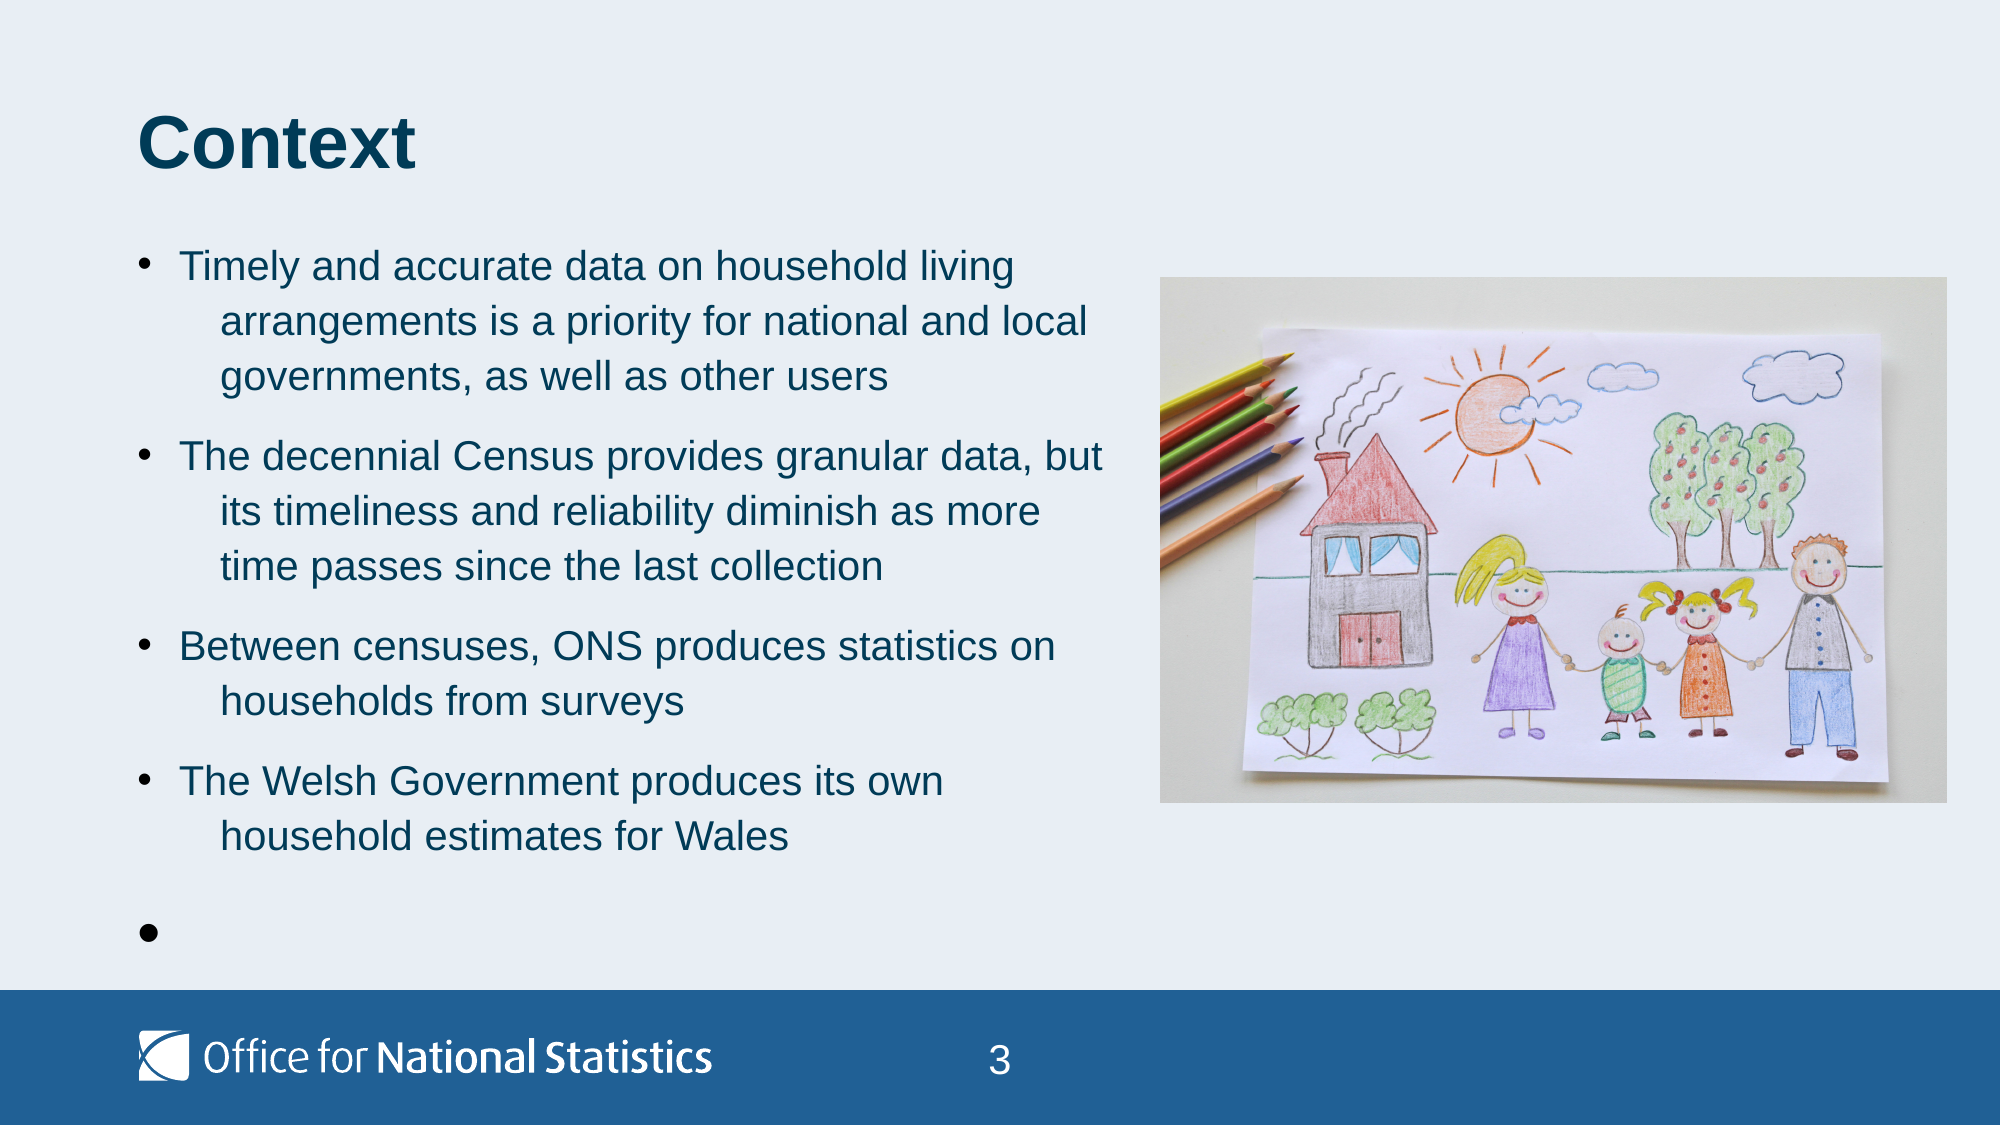

Context
# Timely and accurate data on household living arrangements is a priority for national and local governments, as well as other users
The decennial Census provides granular data, but its timeliness and reliability diminish as more time passes since the last collection
Between censuses, ONS produces statistics on households from surveys
The Welsh Government produces its own household estimates for Wales